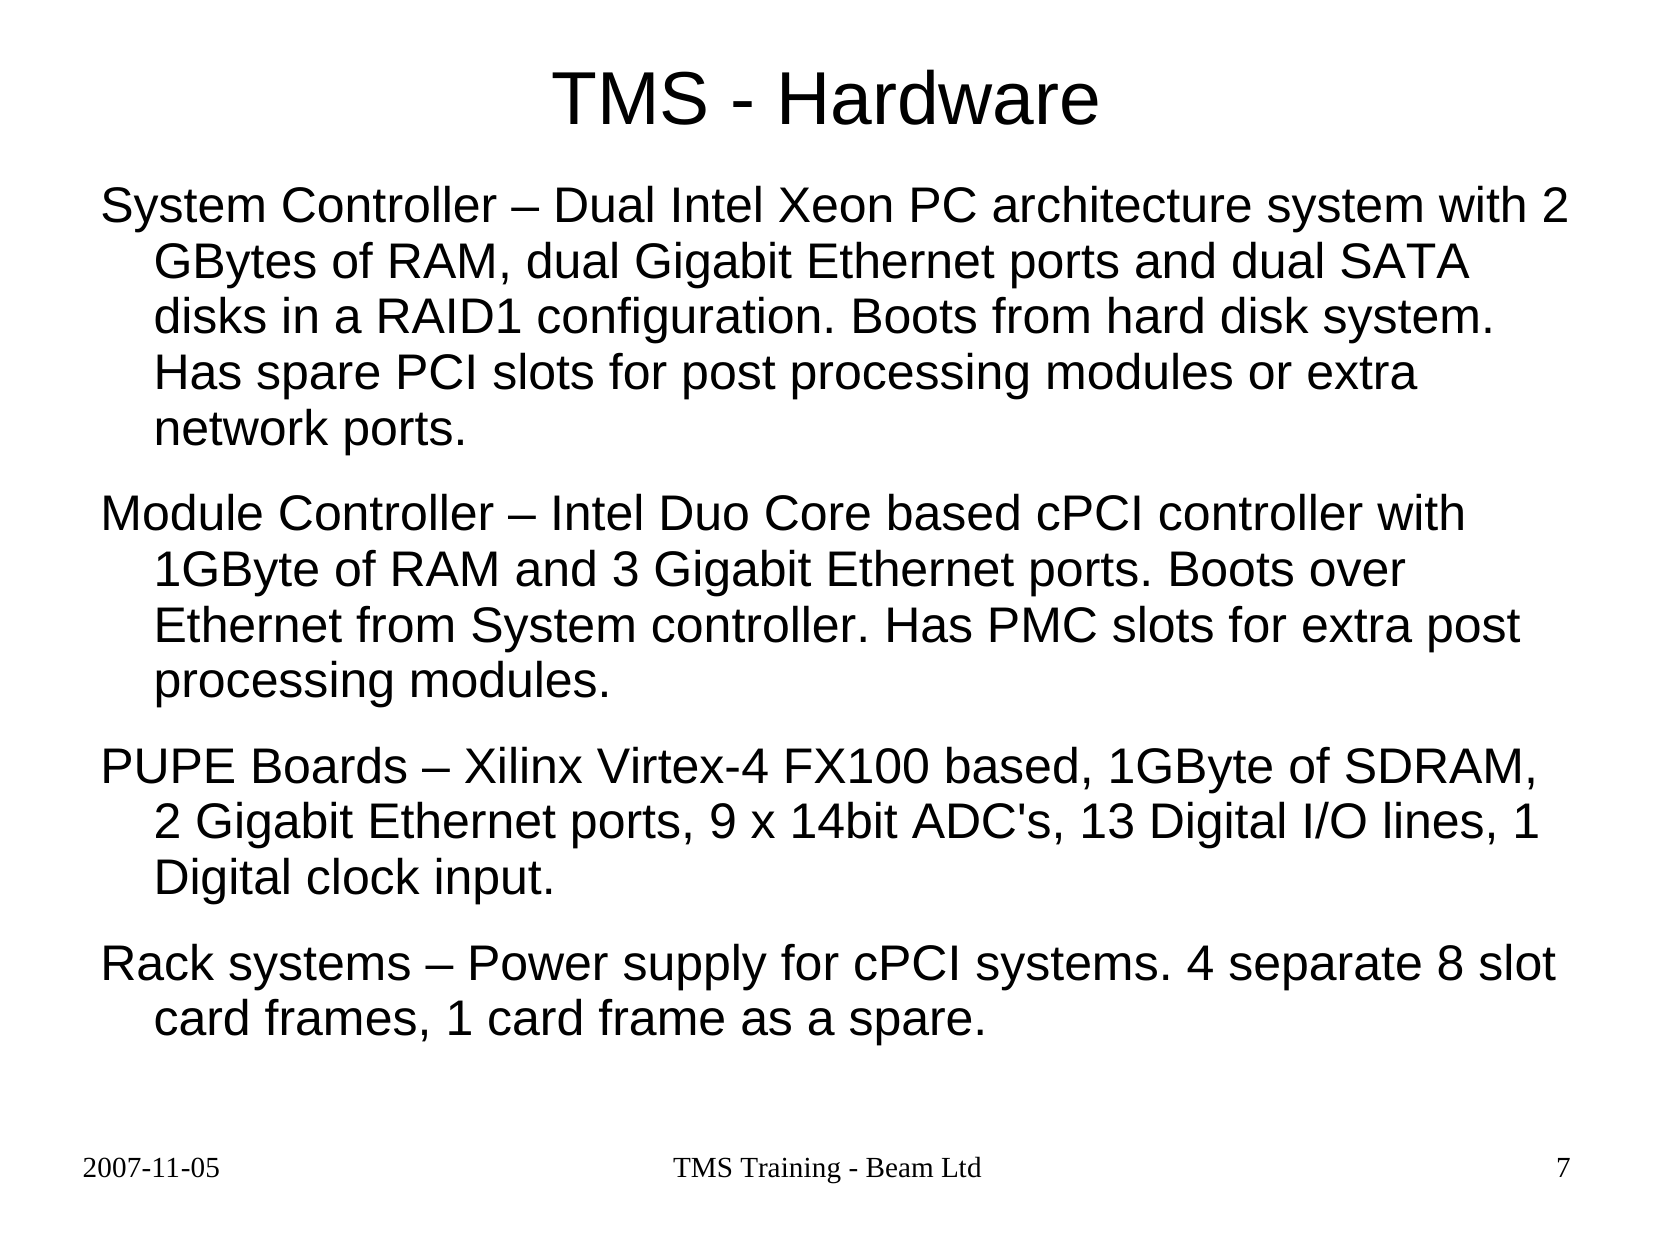

# TMS - Hardware
System Controller – Dual Intel Xeon PC architecture system with 2 GBytes of RAM, dual Gigabit Ethernet ports and dual SATA disks in a RAID1 configuration. Boots from hard disk system. Has spare PCI slots for post processing modules or extra network ports.
Module Controller – Intel Duo Core based cPCI controller with 1GByte of RAM and 3 Gigabit Ethernet ports. Boots over Ethernet from System controller. Has PMC slots for extra post processing modules.
PUPE Boards – Xilinx Virtex-4 FX100 based, 1GByte of SDRAM, 2 Gigabit Ethernet ports, 9 x 14bit ADC's, 13 Digital I/O lines, 1 Digital clock input.
Rack systems – Power supply for cPCI systems. 4 separate 8 slot card frames, 1 card frame as a spare.
7